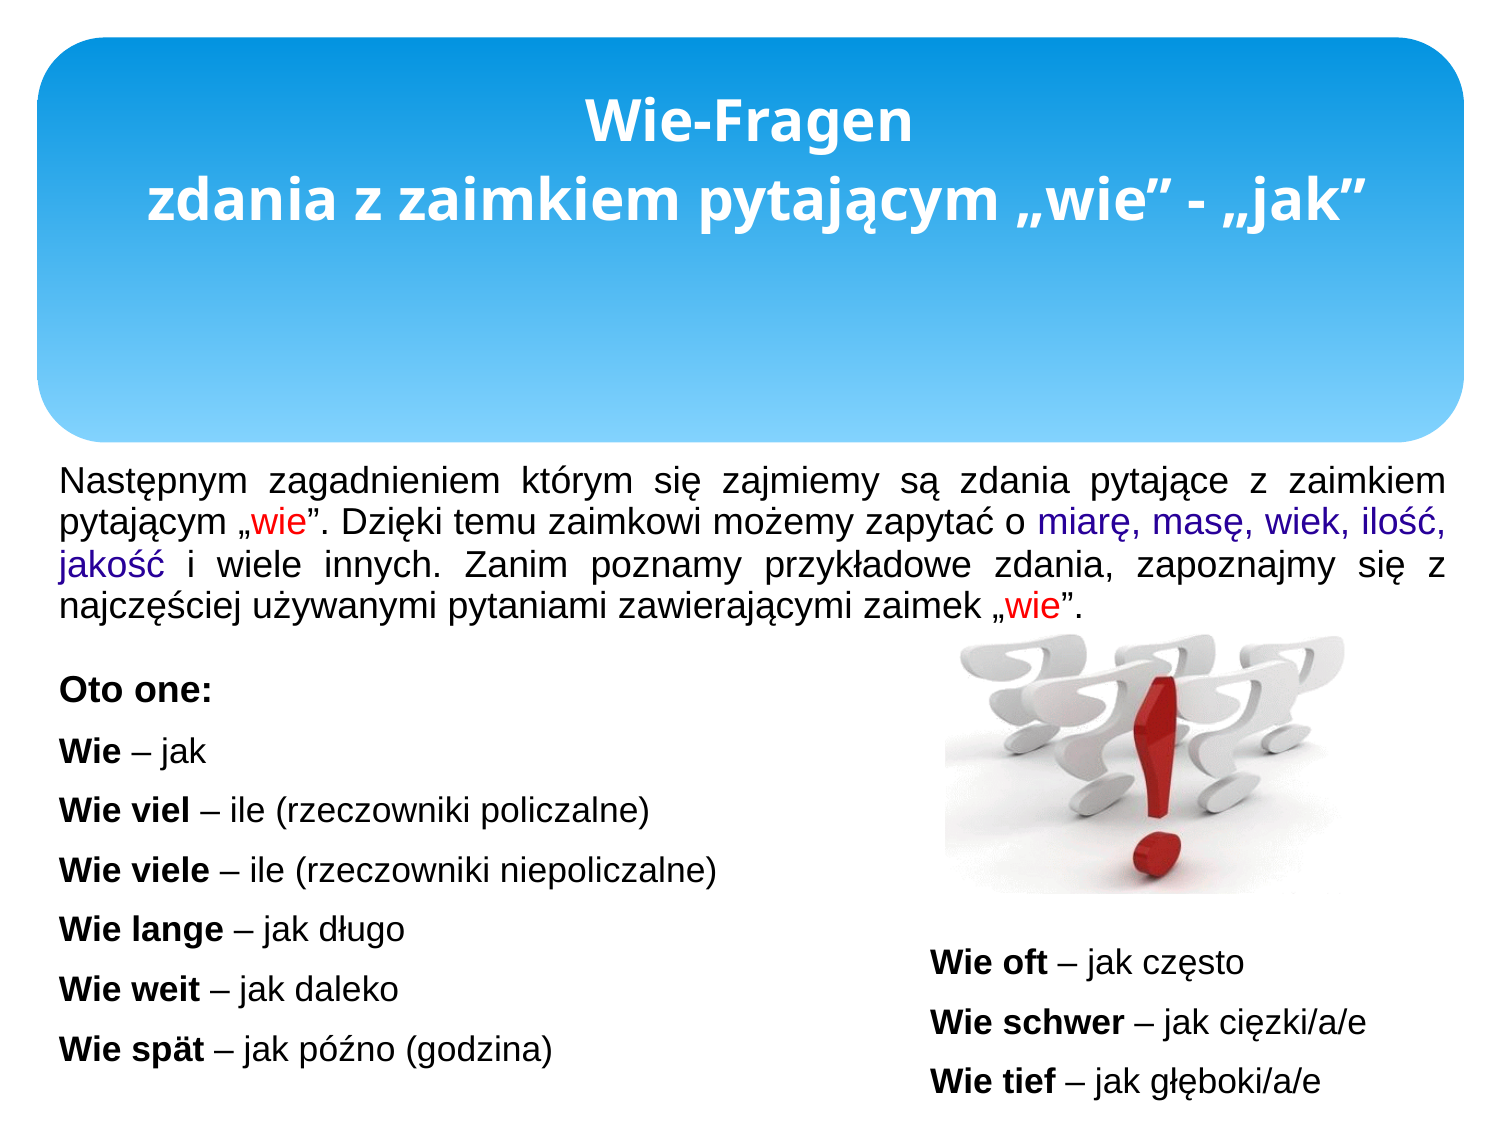

# Wie-Fragen zdania z zaimkiem pytającym „wie” - „jak”
Następnym zagadnieniem którym się zajmiemy są zdania pytające z zaimkiem pytającym „wie”. Dzięki temu zaimkowi możemy zapytać o miarę, masę, wiek, ilość, jakość i wiele innych. Zanim poznamy przykładowe zdania, zapoznajmy się z najczęściej używanymi pytaniami zawierającymi zaimek „wie”.
Oto one:
Wie – jak
Wie viel – ile (rzeczowniki policzalne)
Wie viele – ile (rzeczowniki niepoliczalne)
Wie lange – jak długo
Wie weit – jak daleko
Wie spät – jak późno (godzina)
Wie oft – jak często
Wie schwer – jak cięzki/a/e
Wie tief – jak głęboki/a/e